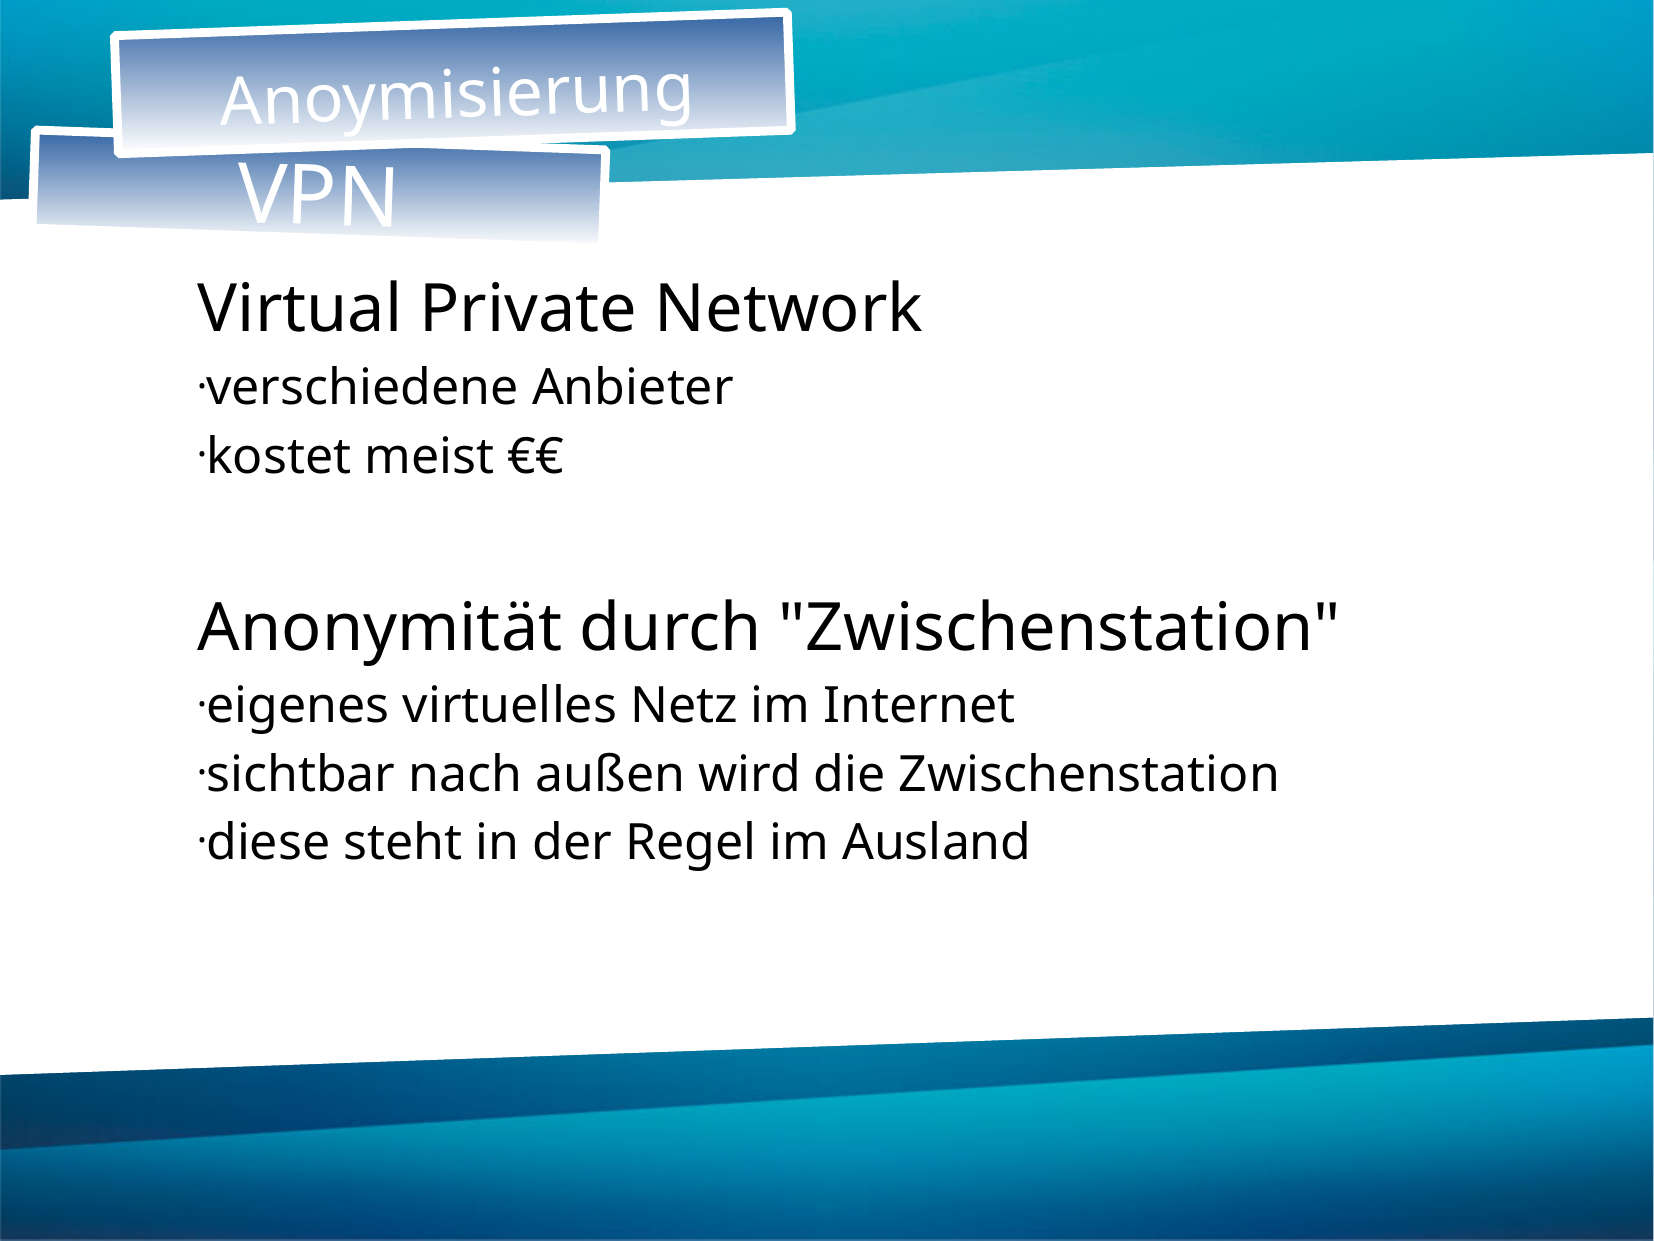

Anoymisierung
VPN
Virtual Private Network
verschiedene Anbieter
kostet meist €€
Anonymität durch "Zwischenstation"
eigenes virtuelles Netz im Internet
sichtbar nach außen wird die Zwischenstation
diese steht in der Regel im Ausland